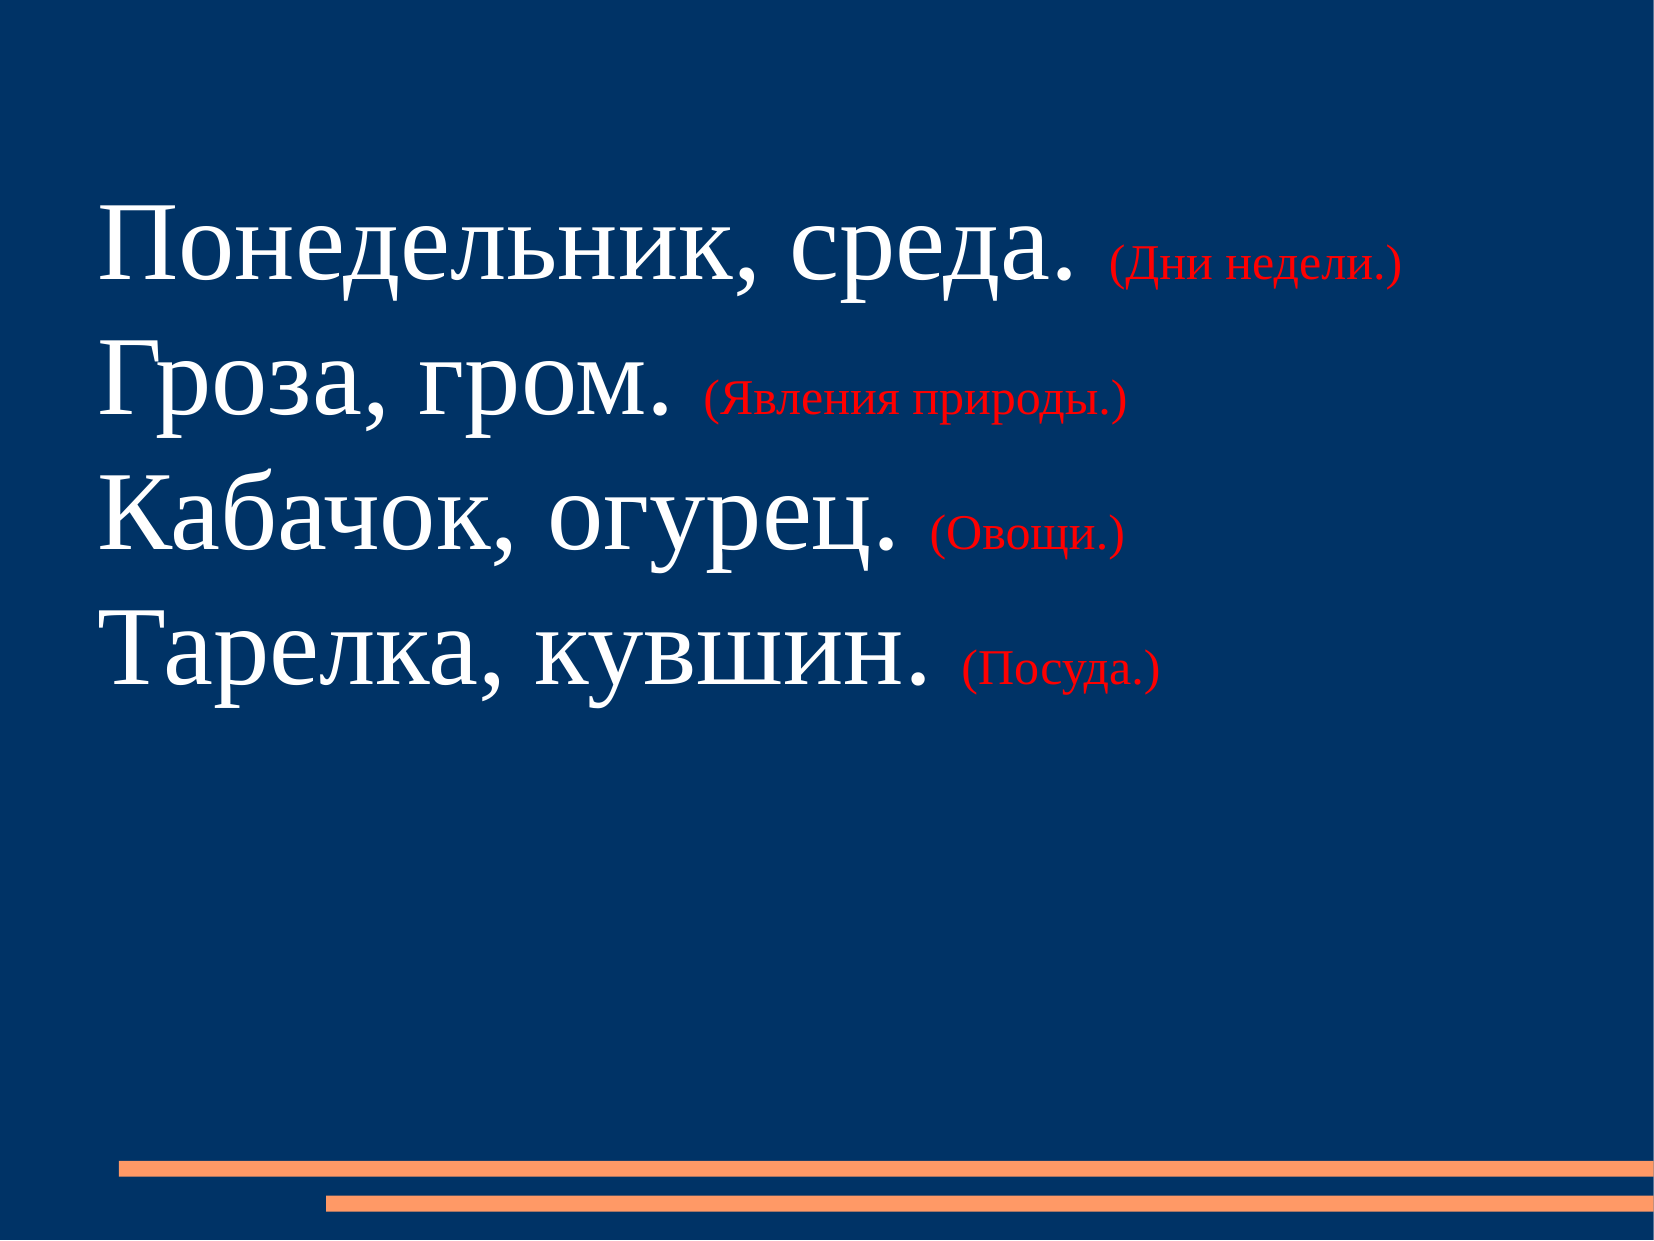

Понедельник, среда. (Дни недели.)
Гроза, гром. (Явления природы.)
Кабачок, огурец. (Овощи.)
Тарелка, кувшин. (Посуда.)